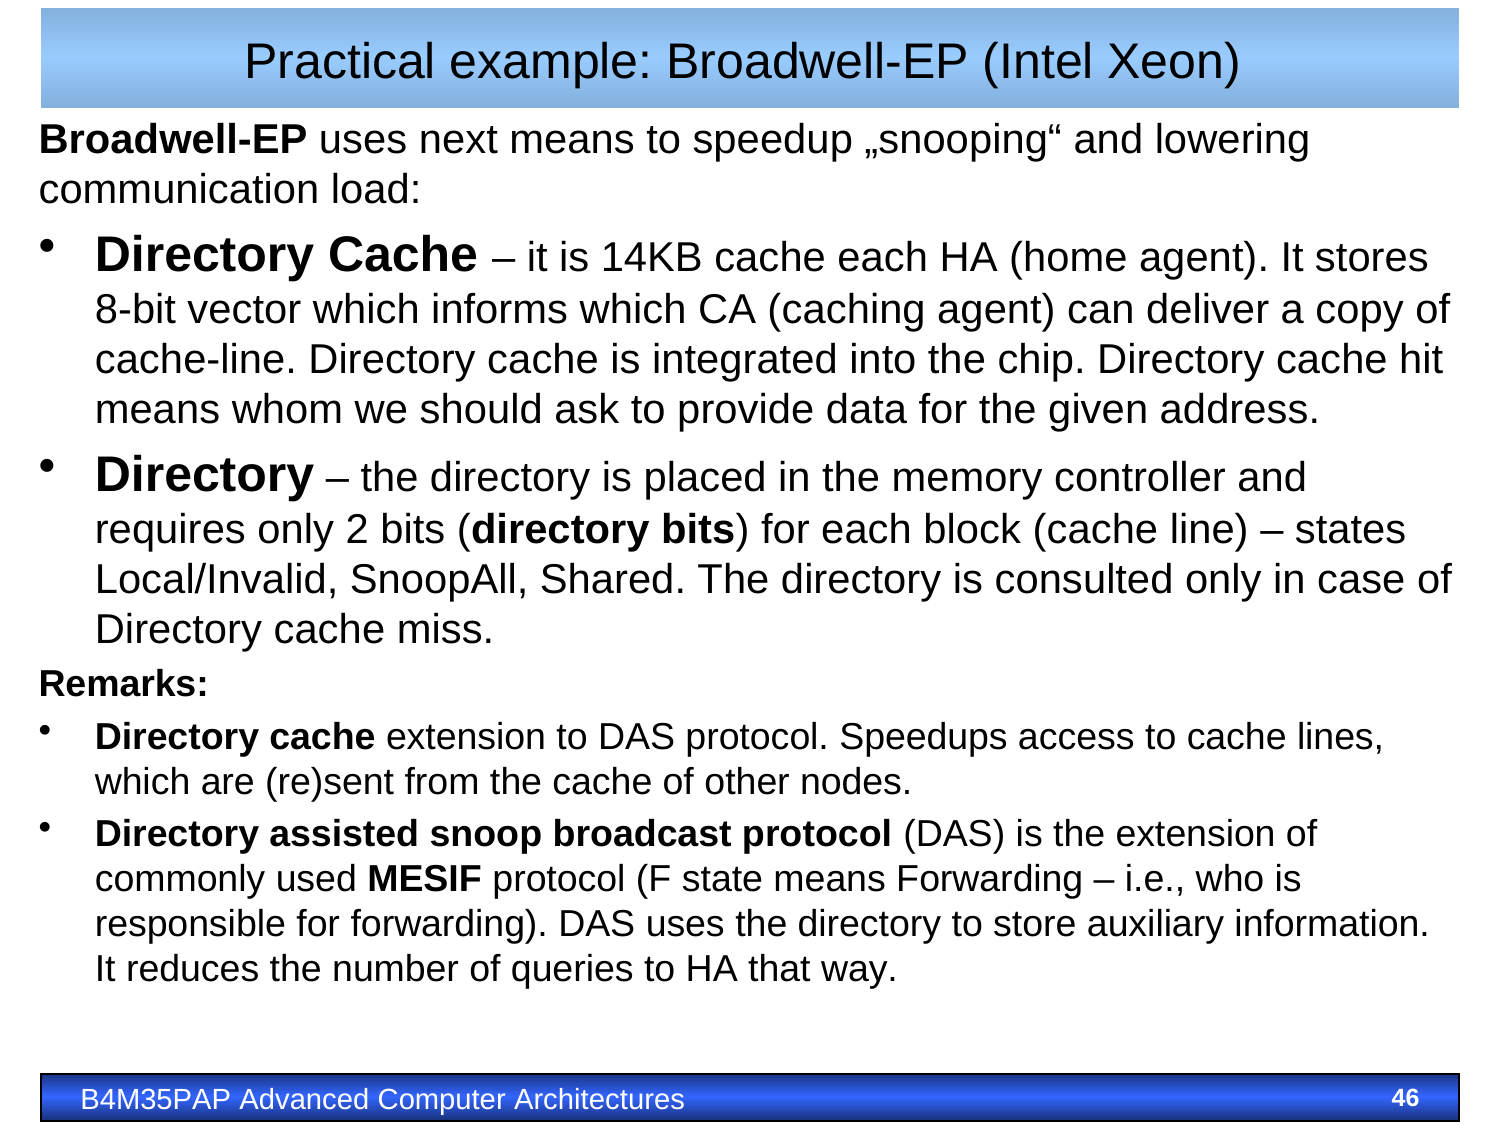

Practical example: Broadwell-EP (Intel Xeon)
# Broadwell-EP uses next means to speedup „snooping“ and lowering communication load:
Directory Cache – it is 14KB cache each HA (home agent). It stores 8-bit vector which informs which CA (caching agent) can deliver a copy of cache-line. Directory cache is integrated into the chip. Directory cache hit means whom we should ask to provide data for the given address.
Directory – the directory is placed in the memory controller and requires only 2 bits (directory bits) for each block (cache line) – states Local/Invalid, SnoopAll, Shared. The directory is consulted only in case of Directory cache miss.
Remarks:
Directory cache extension to DAS protocol. Speedups access to cache lines, which are (re)sent from the cache of other nodes.
Directory assisted snoop broadcast protocol (DAS) is the extension of commonly used MESIF protocol (F state means Forwarding – i.e., who is responsible for forwarding). DAS uses the directory to store auxiliary information. It reduces the number of queries to HA that way.